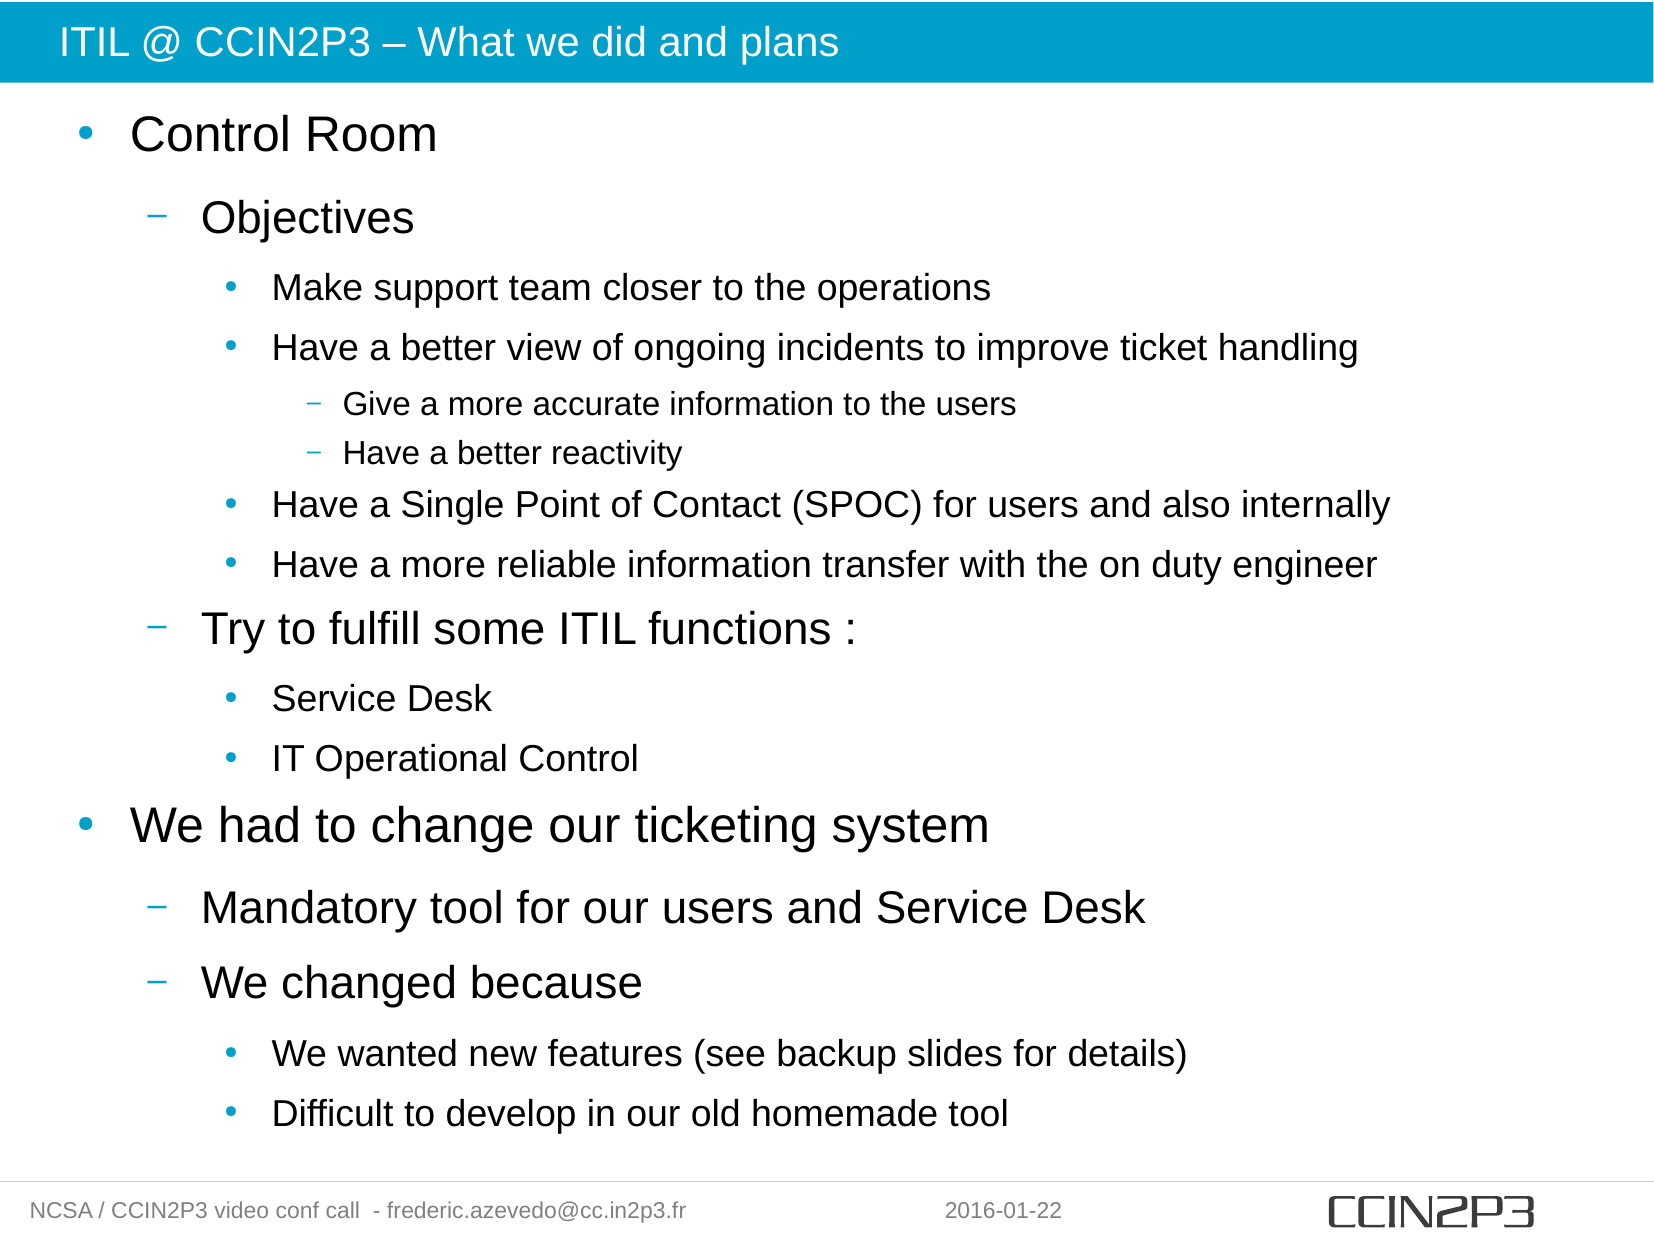

# ITIL @ CCIN2P3 – What we did and plans
Control Room
Objectives
Make support team closer to the operations
Have a better view of ongoing incidents to improve ticket handling
Give a more accurate information to the users
Have a better reactivity
Have a Single Point of Contact (SPOC) for users and also internally
Have a more reliable information transfer with the on duty engineer
Try to fulfill some ITIL functions :
Service Desk
IT Operational Control
We had to change our ticketing system
Mandatory tool for our users and Service Desk
We changed because
We wanted new features (see backup slides for details)
Difficult to develop in our old homemade tool
NCSA / CCIN2P3 video conf call - frederic.azevedo@cc.in2p3.fr
2016-01-22